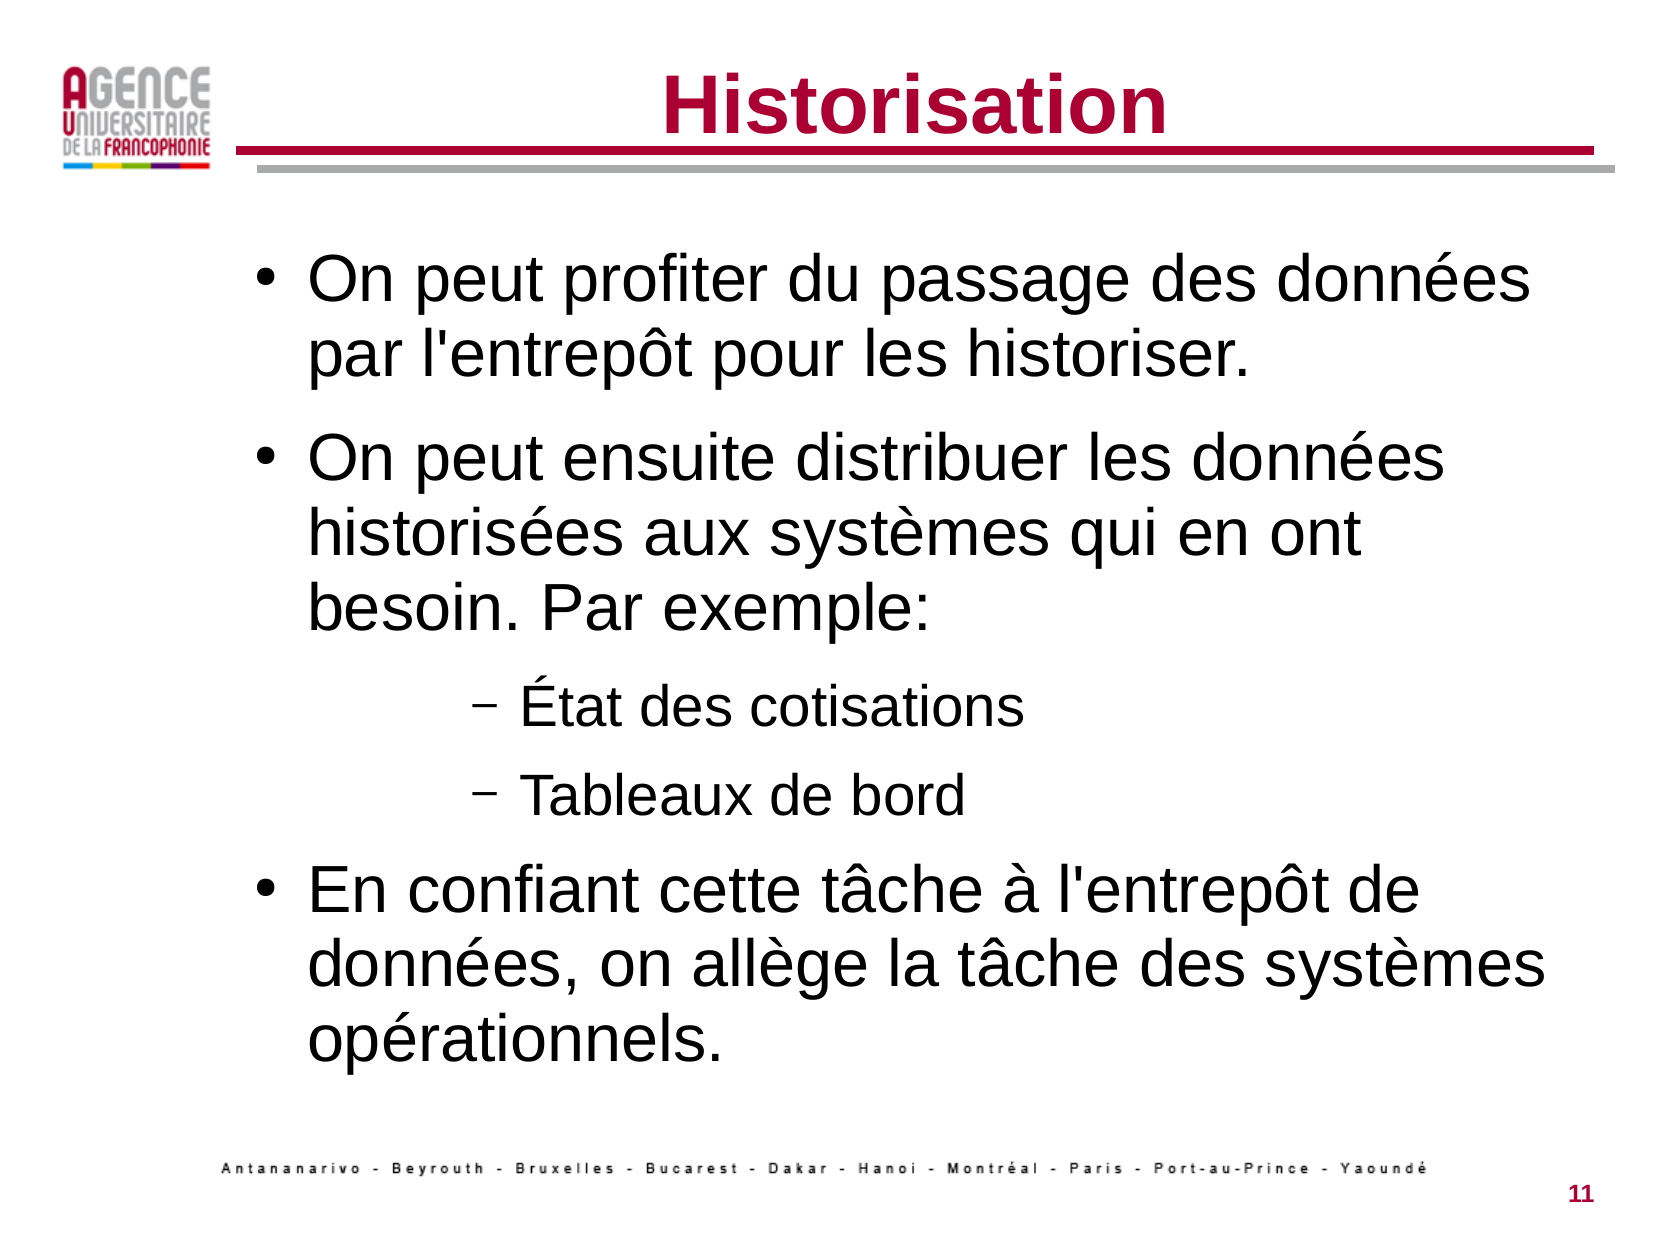

# Historisation
On peut profiter du passage des données par l'entrepôt pour les historiser.
On peut ensuite distribuer les données historisées aux systèmes qui en ont besoin. Par exemple:
État des cotisations
Tableaux de bord
En confiant cette tâche à l'entrepôt de données, on allège la tâche des systèmes opérationnels.
11